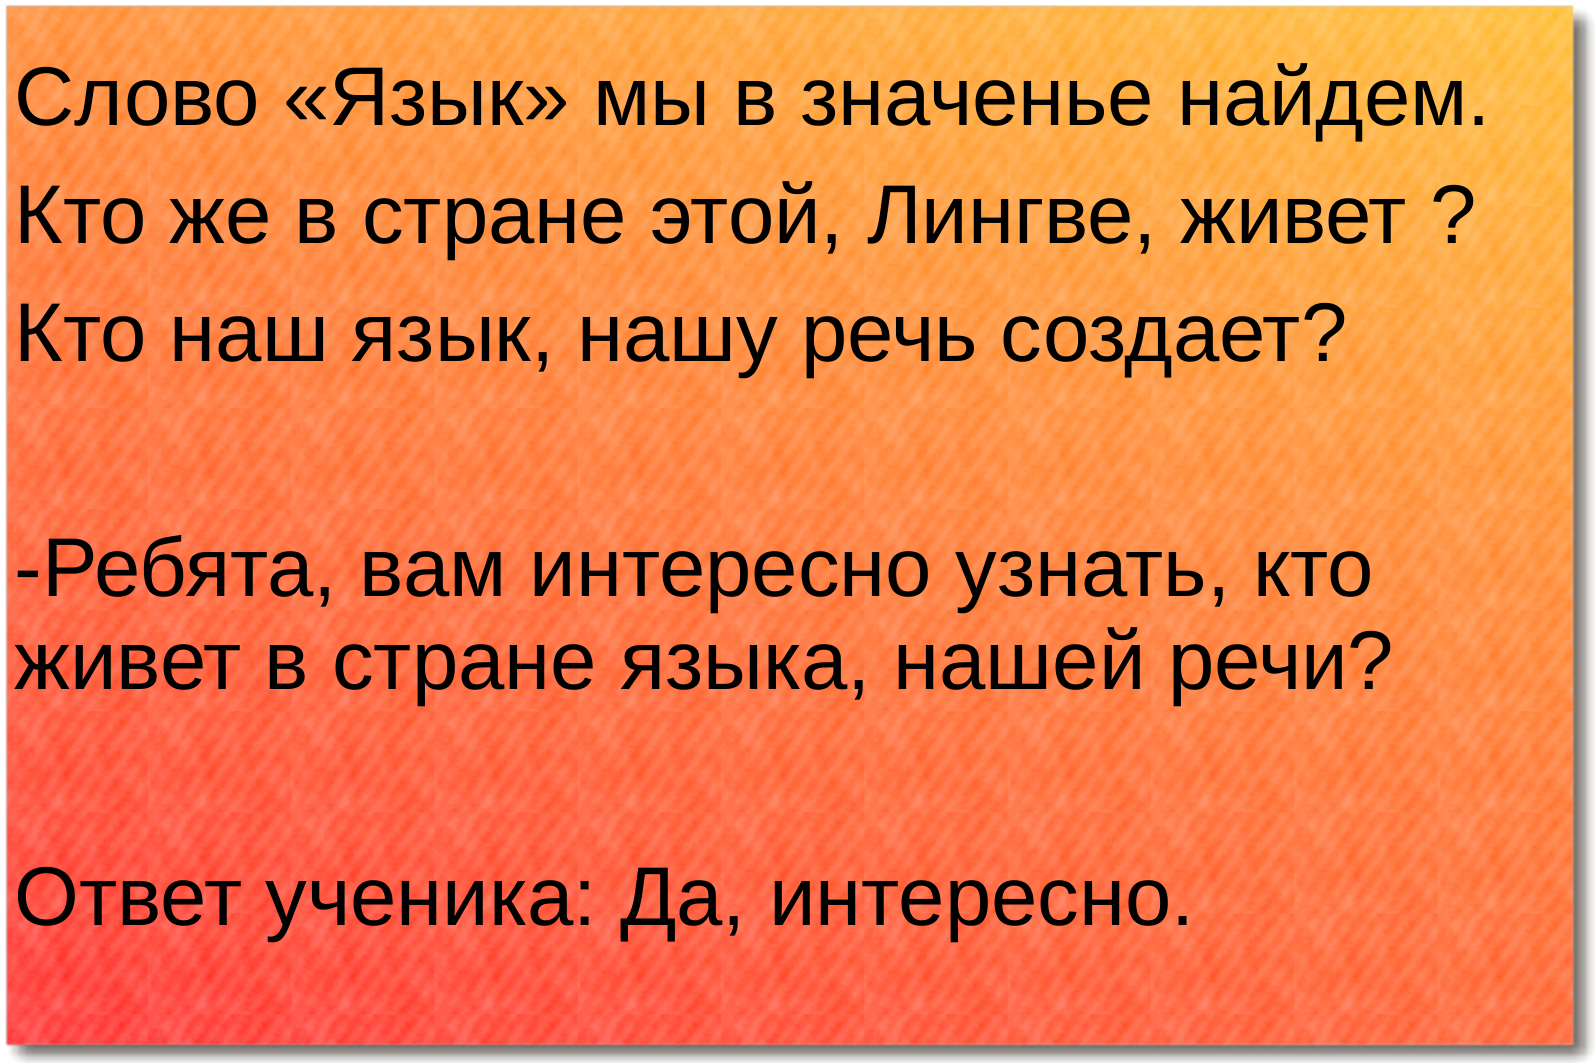

Слово учителя:
Посмотрите на карту: пред вами страна.
«Великая Лингва» зовется она .
Слово «Язык» мы в значенье найдем.
Кто же в стране этой, Лингве, живет ?
Кто наш язык, нашу речь создает?
-Ребята, вам интересно узнать, кто живет в стране языка, нашей речи?
Ответ ученика: Да, интересно.